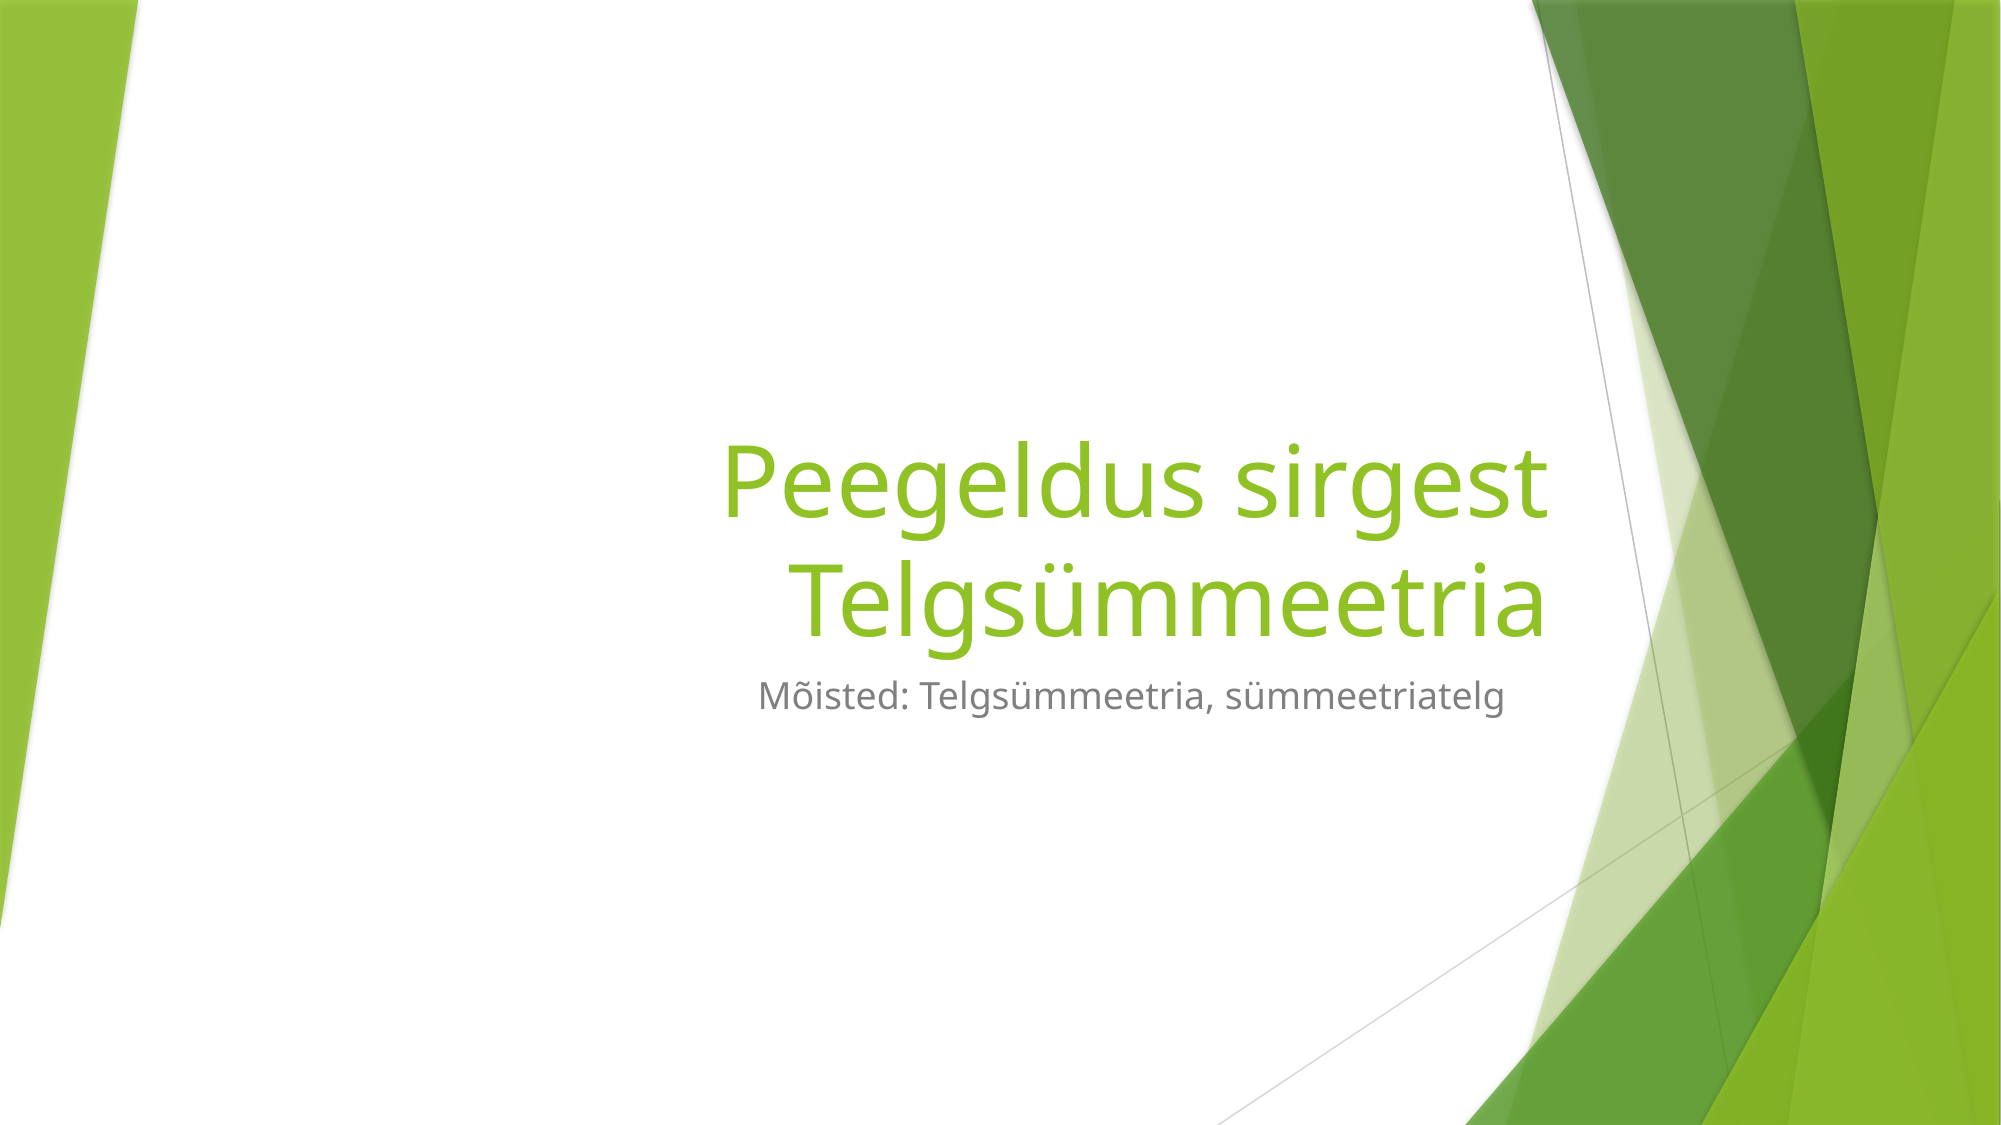

# Peegeldus sirgest Telgsümmeetria
Mõisted: Telgsümmeetria, sümmeetriatelg